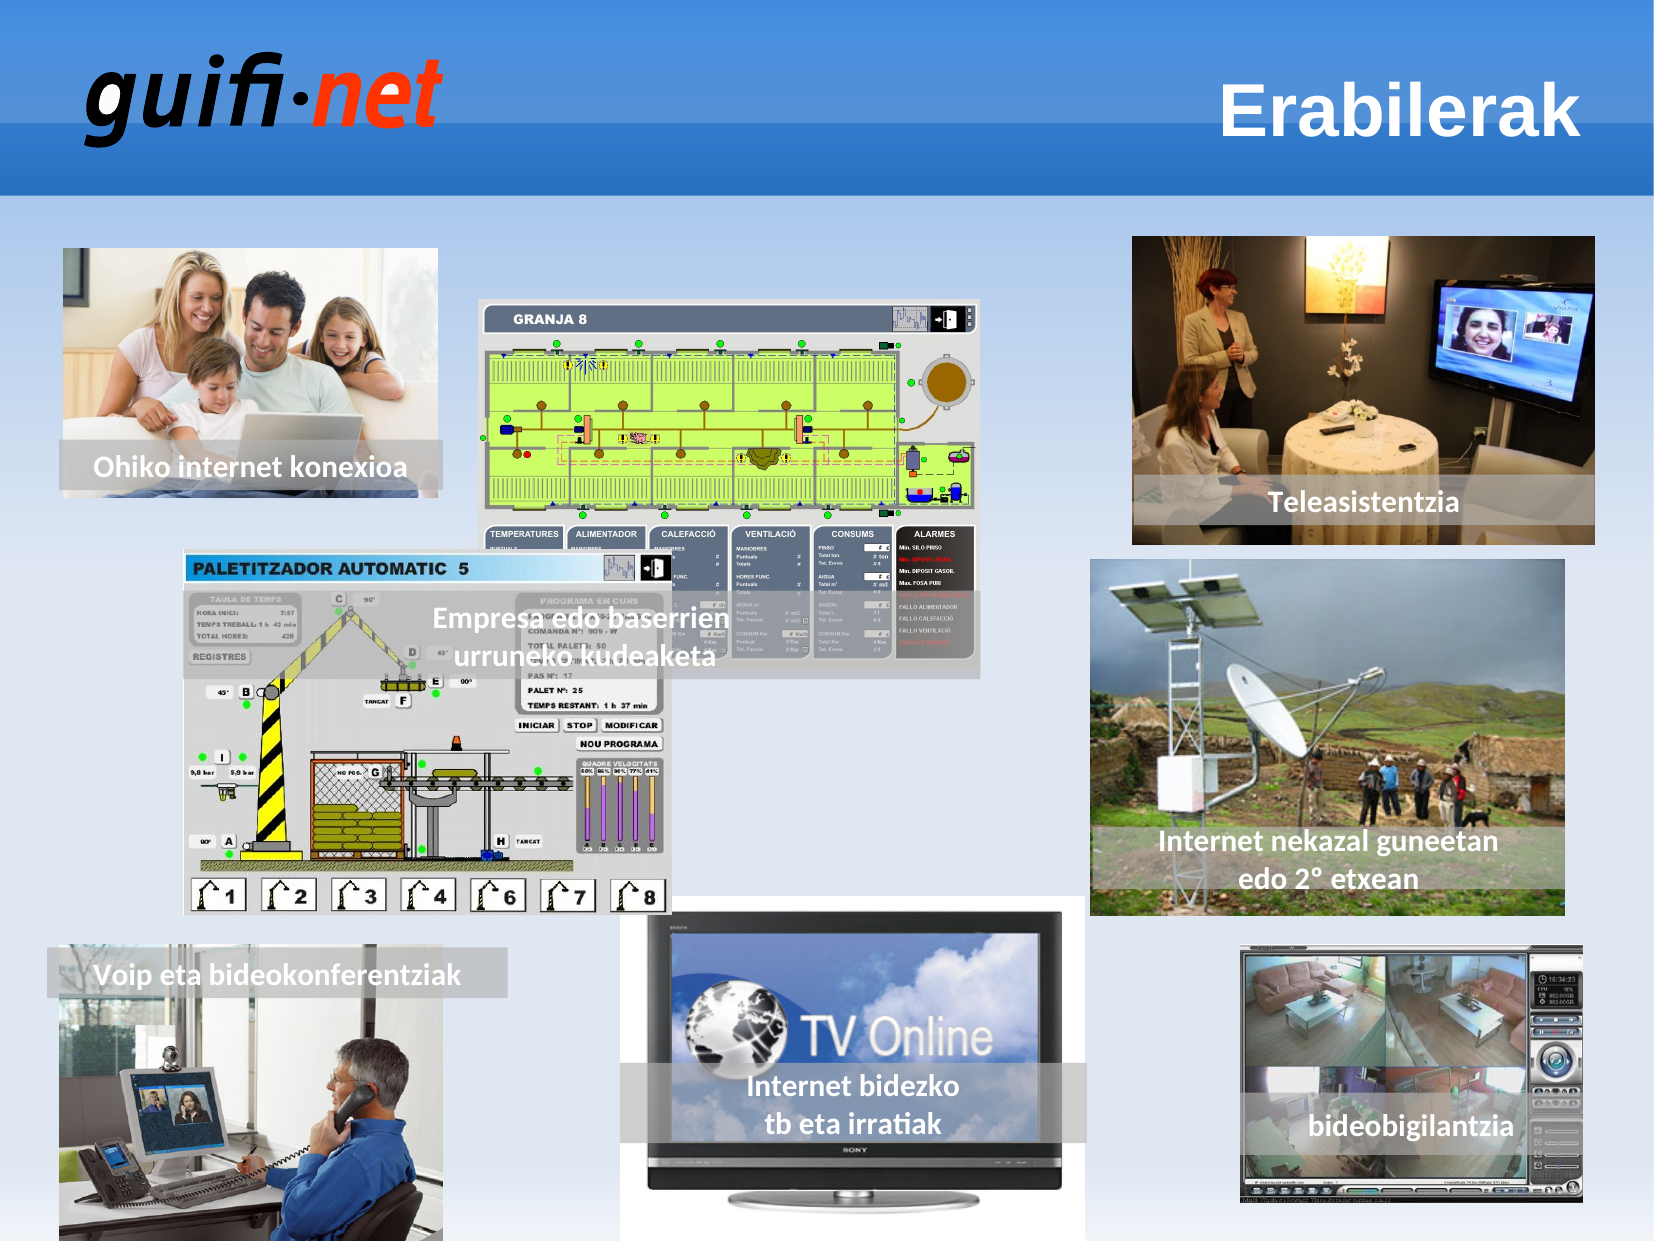

# Erabilerak
Ohiko internet konexioa
Teleasistentzia
Empresa edo baserrien
 urruneko kudeaketa
Internet nekazal guneetan
edo 2º etxean
Voip eta bideokonferentziak
Internet bidezko
tb eta irratiak
bideobigilantzia